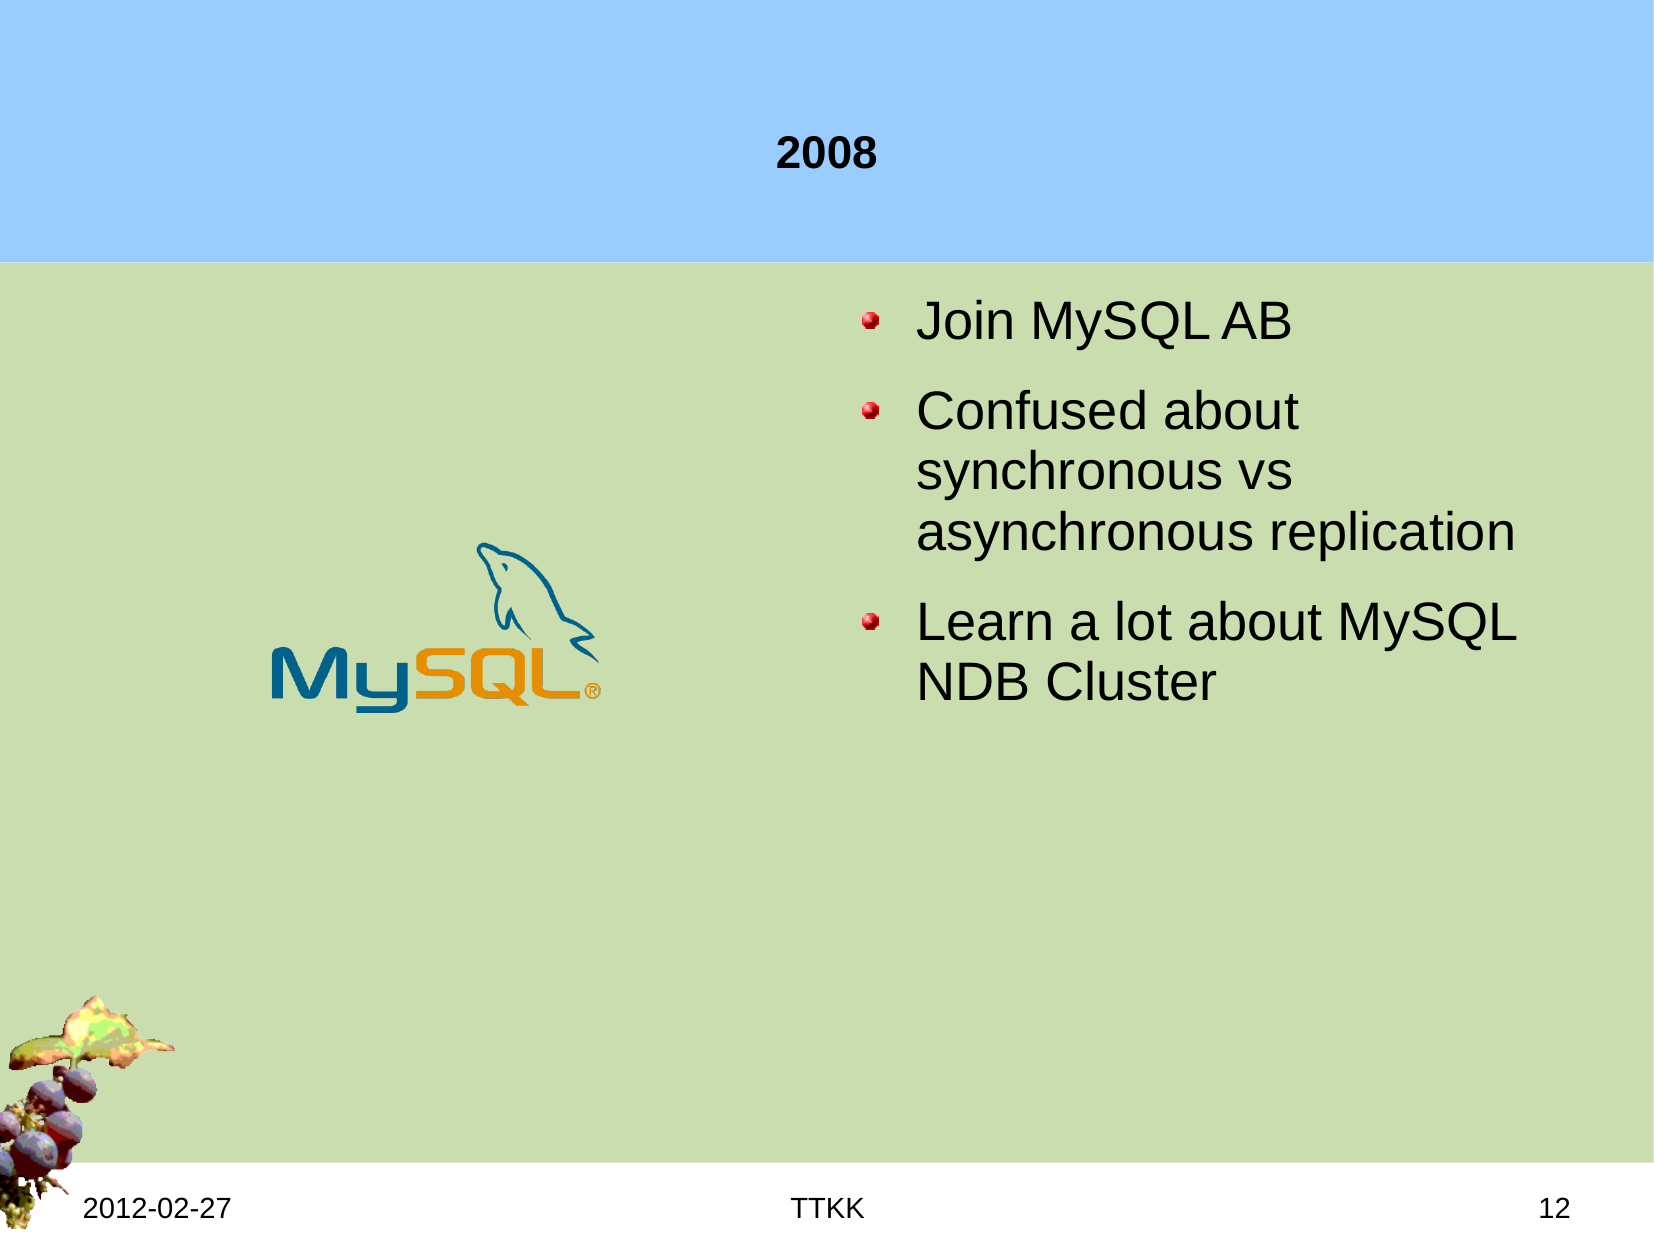

# 2008
Join MySQL AB
Confused about synchronous vs asynchronous replication
Learn a lot about MySQL NDB Cluster
2012-02-27
TTKK
12